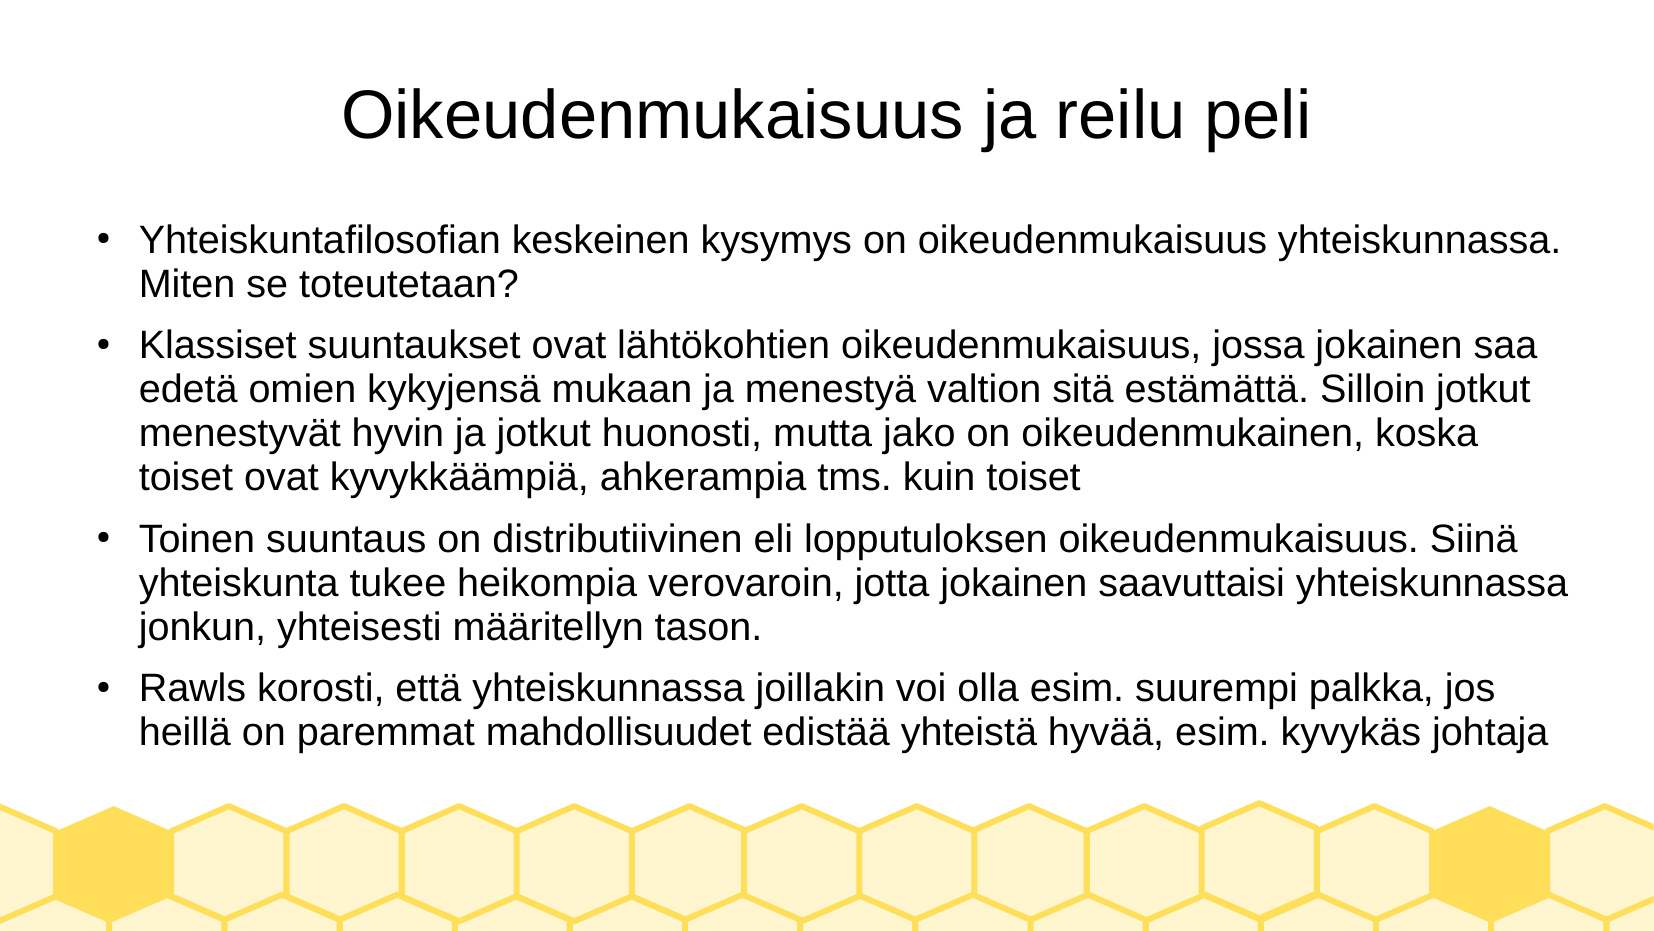

# Oikeudenmukaisuus ja reilu peli
Yhteiskuntafilosofian keskeinen kysymys on oikeudenmukaisuus yhteiskunnassa. Miten se toteutetaan?
Klassiset suuntaukset ovat lähtökohtien oikeudenmukaisuus, jossa jokainen saa edetä omien kykyjensä mukaan ja menestyä valtion sitä estämättä. Silloin jotkut menestyvät hyvin ja jotkut huonosti, mutta jako on oikeudenmukainen, koska toiset ovat kyvykkäämpiä, ahkerampia tms. kuin toiset
Toinen suuntaus on distributiivinen eli lopputuloksen oikeudenmukaisuus. Siinä yhteiskunta tukee heikompia verovaroin, jotta jokainen saavuttaisi yhteiskunnassa jonkun, yhteisesti määritellyn tason.
Rawls korosti, että yhteiskunnassa joillakin voi olla esim. suurempi palkka, jos heillä on paremmat mahdollisuudet edistää yhteistä hyvää, esim. kyvykäs johtaja